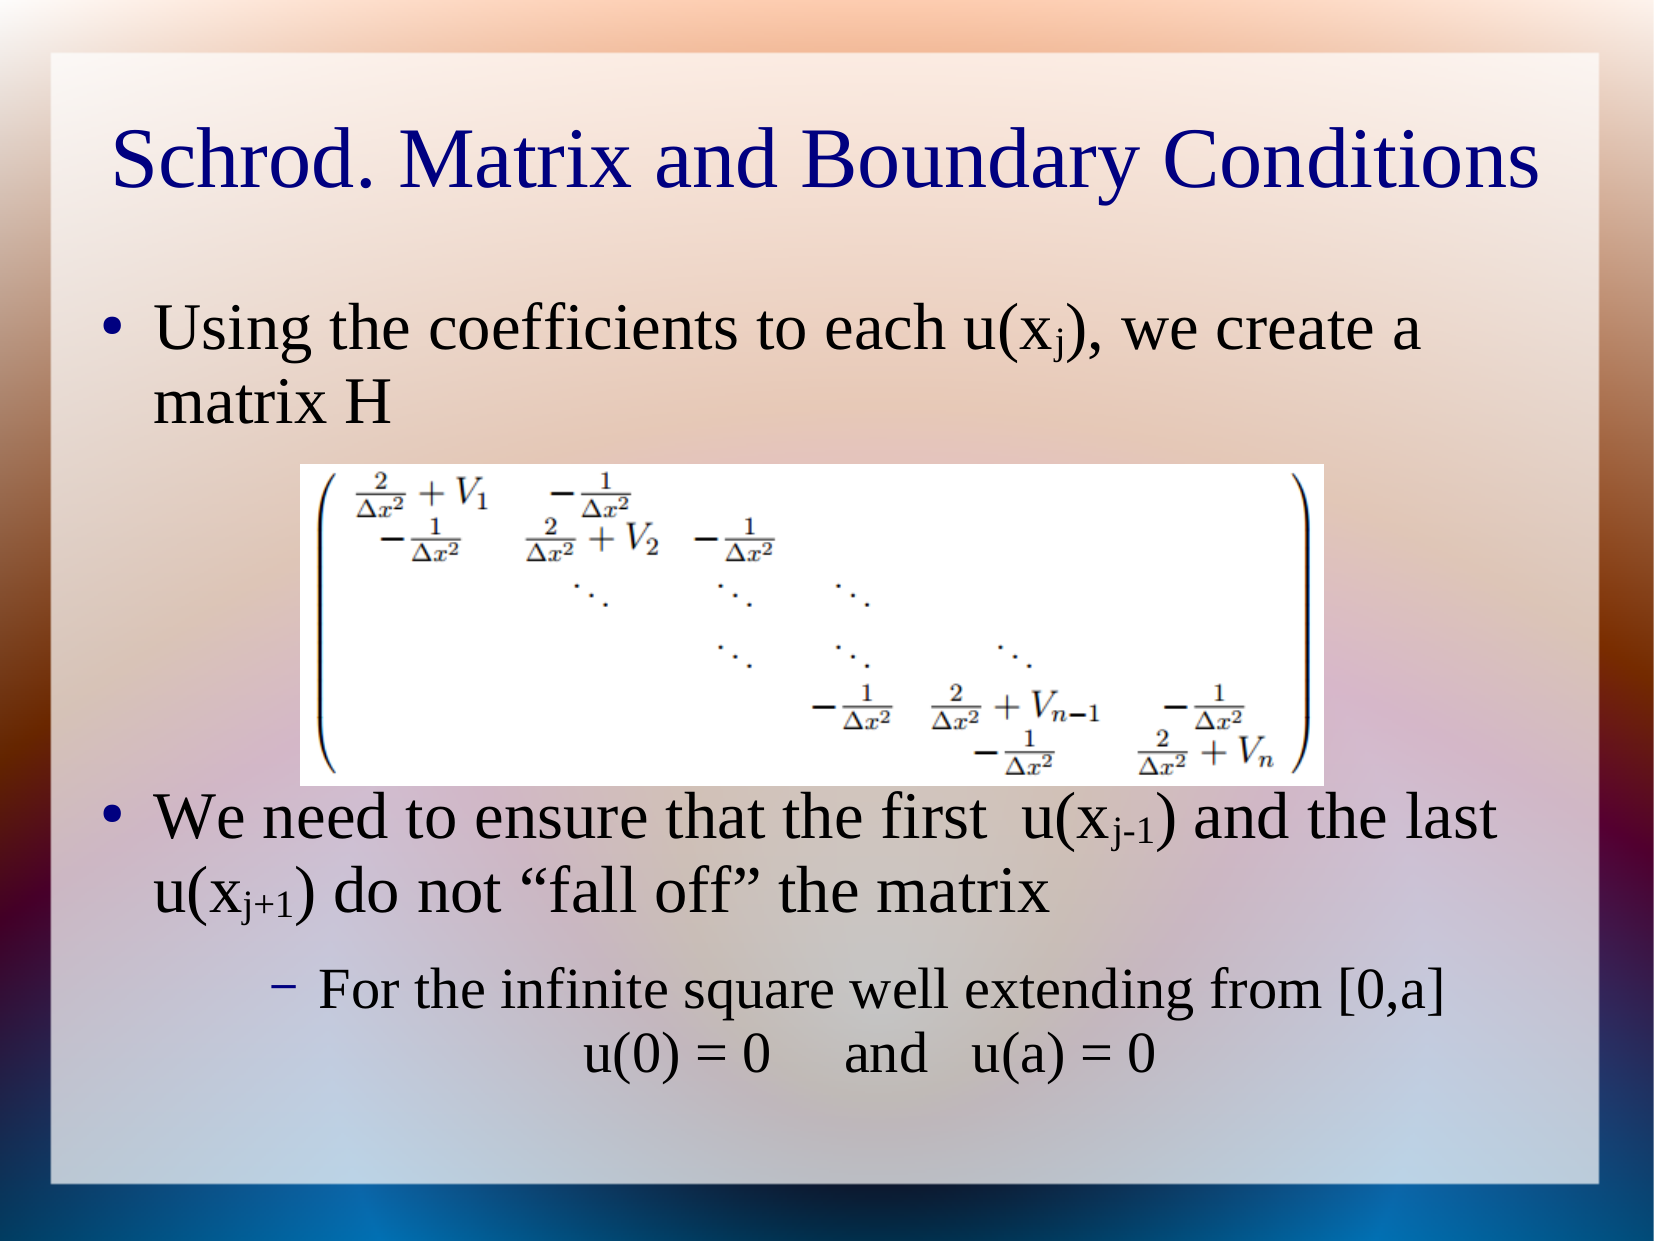

# Schrod. Matrix and Boundary Conditions
Using the coefficients to each u(xj), we create a matrix H
We need to ensure that the first u(xj-1) and the last u(xj+1) do not “fall off” the matrix
For the infinite square well extending from [0,a] u(0) = 0 and u(a) = 0